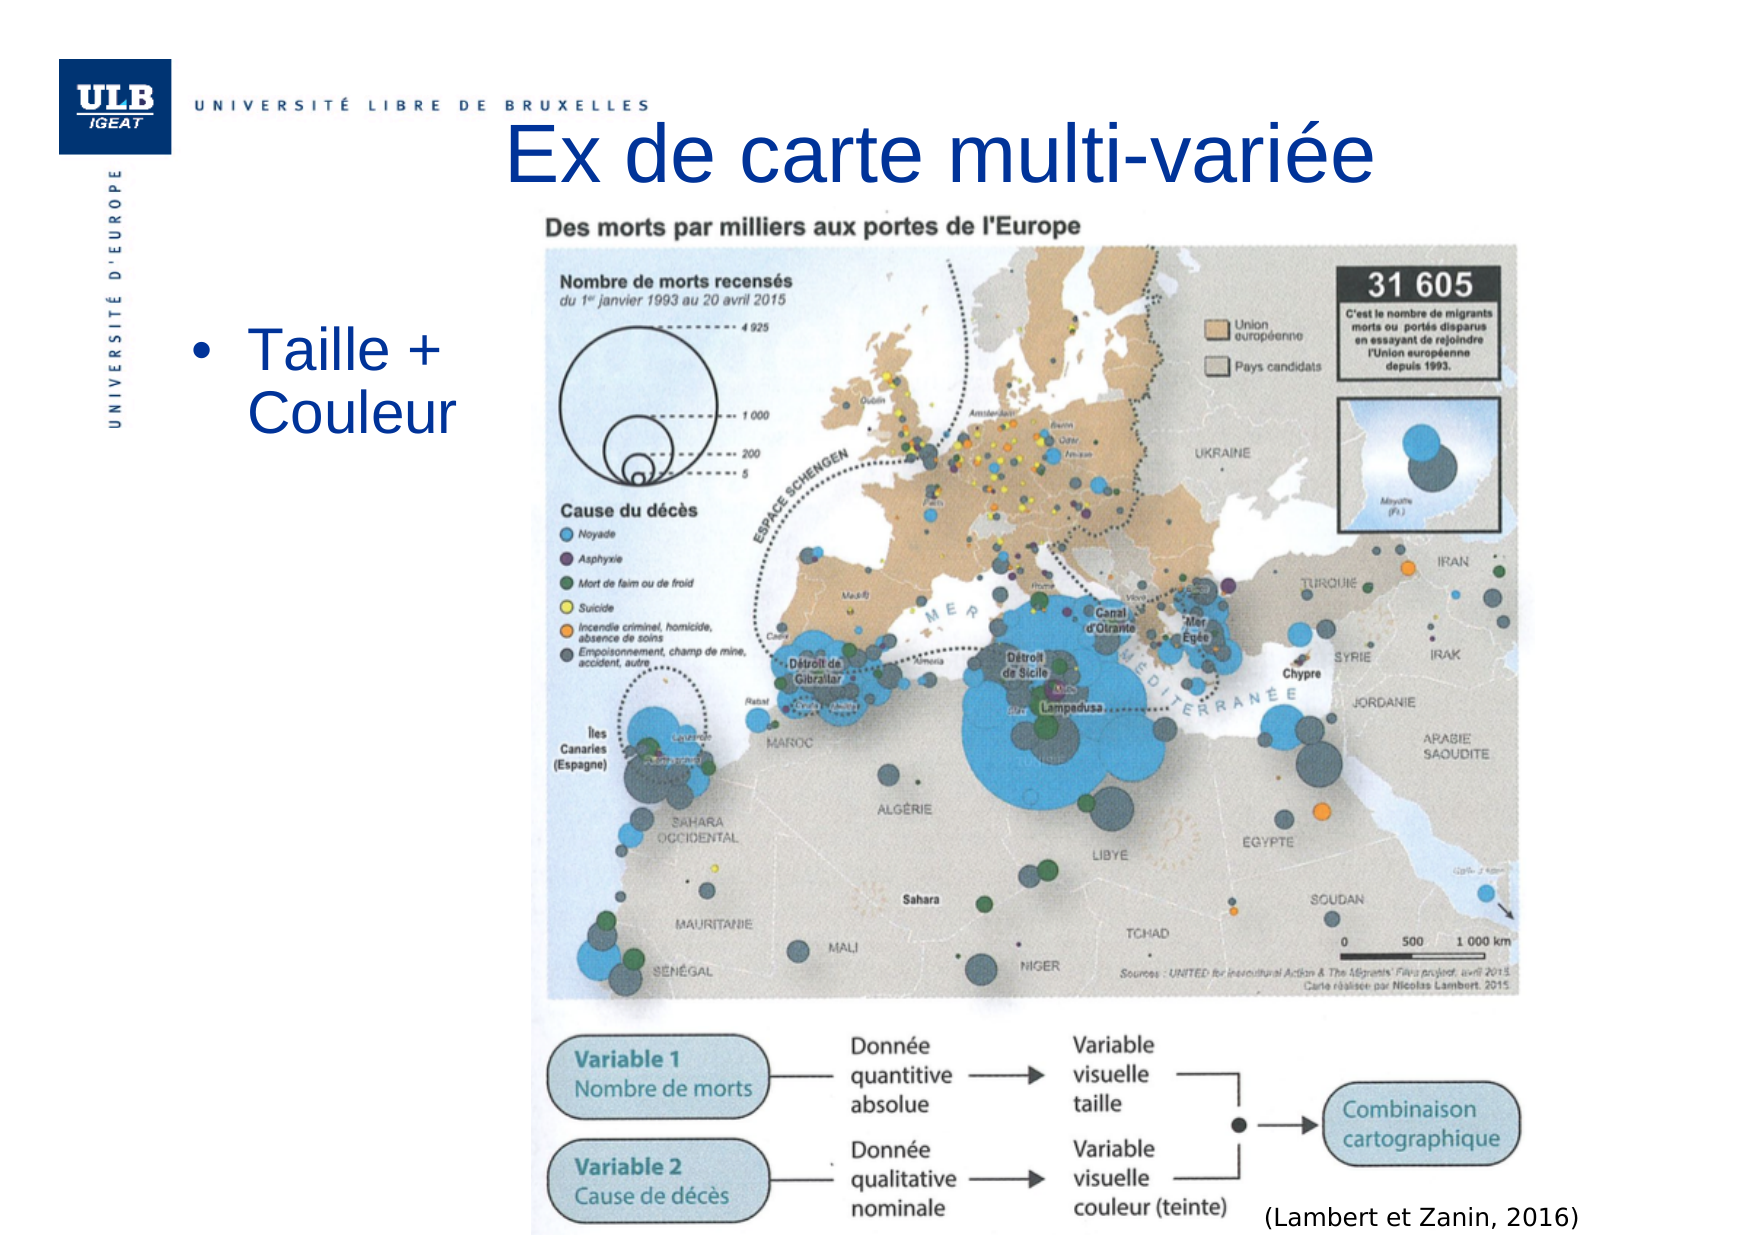

# Ex de carte multi-variée
Taille + Couleur
(Lambert et Zanin, 2016)